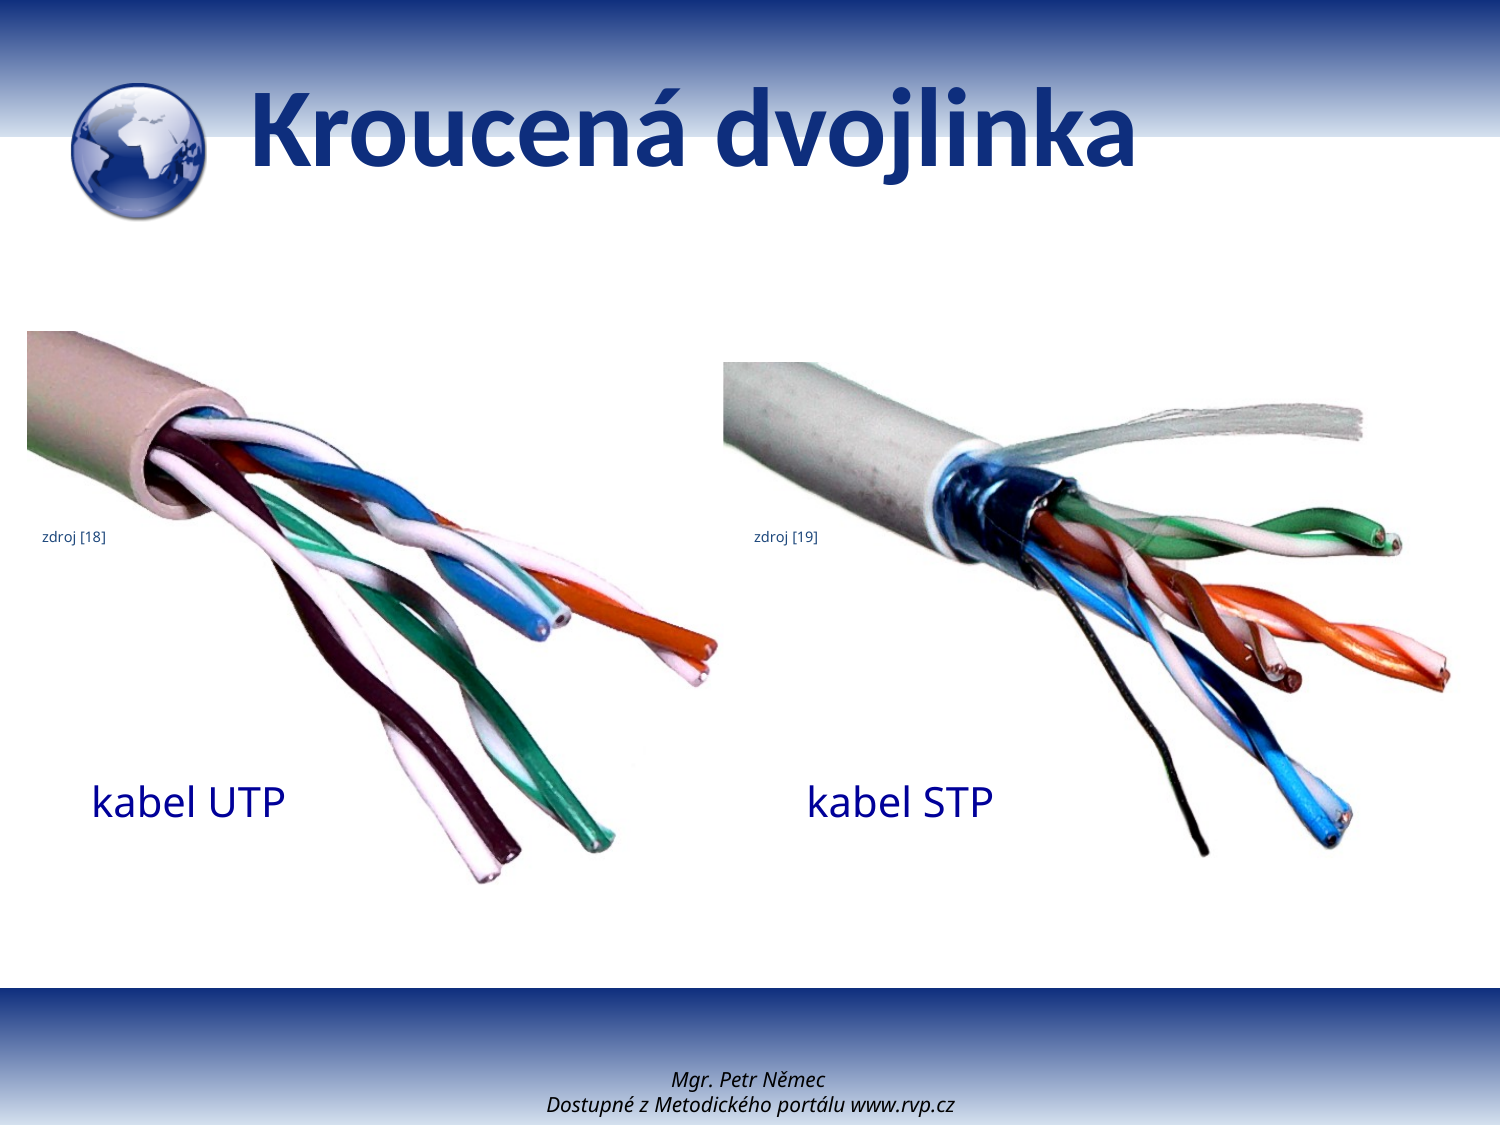

# Kroucená dvojlinka
zdroj [18]
zdroj [19]
kabel UTP
kabel STP